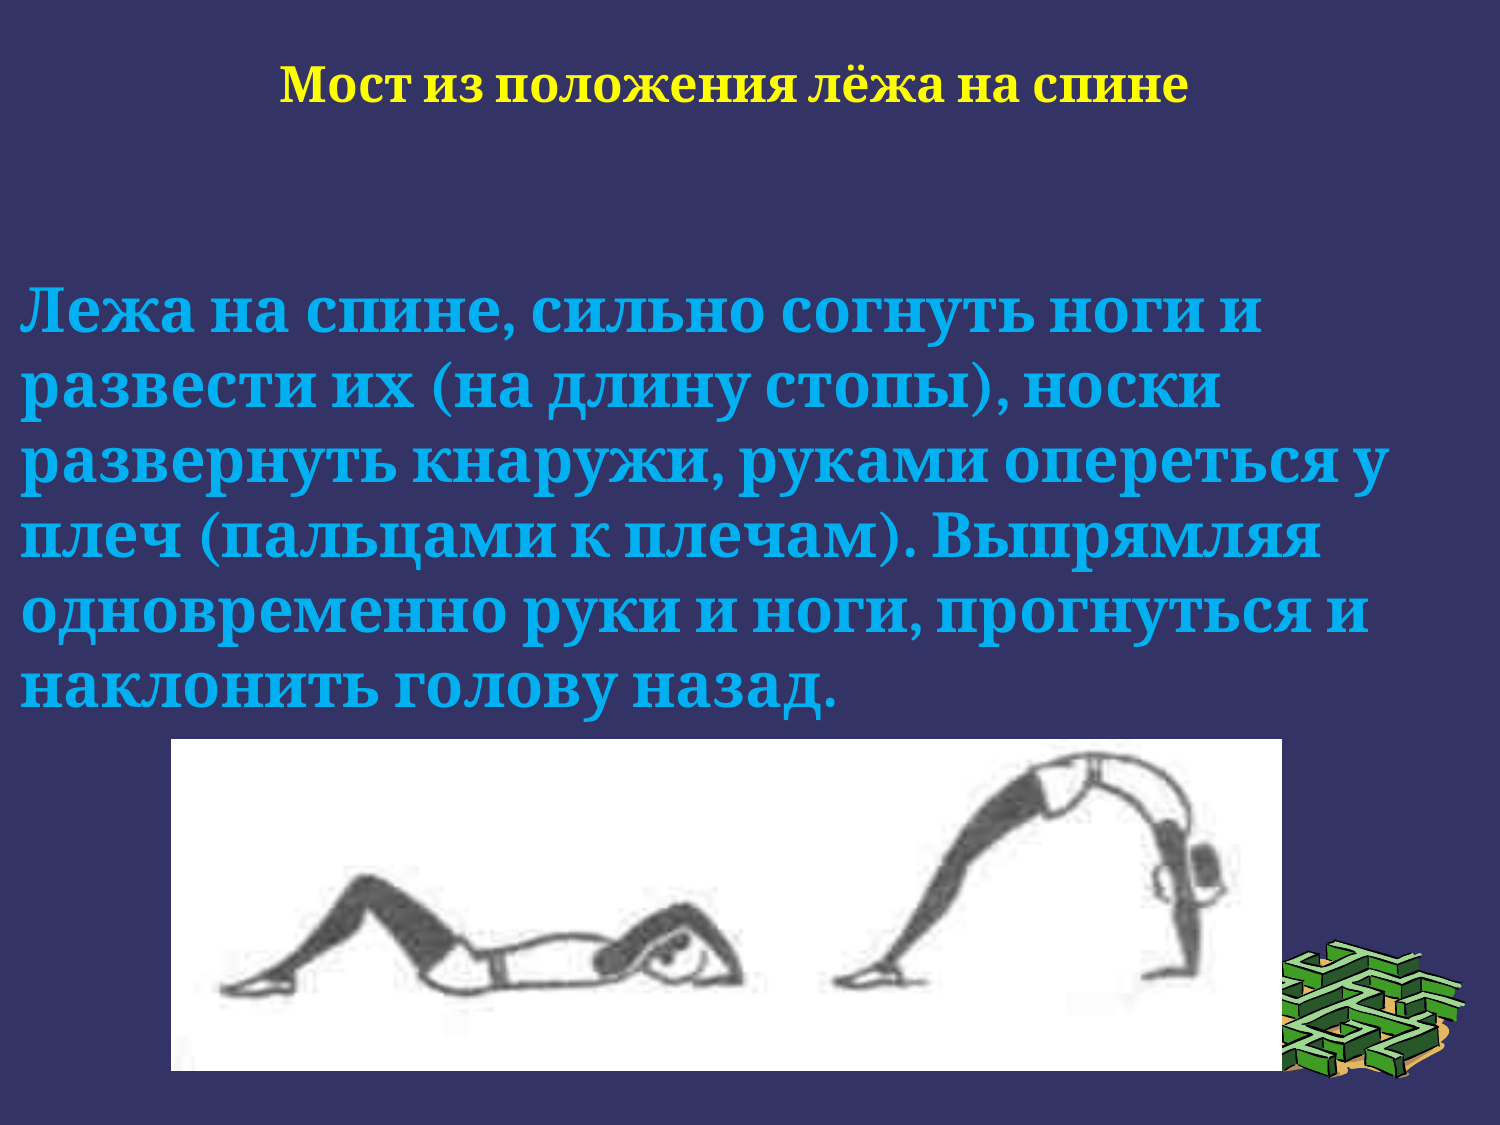

# Мост из положения лёжа на спине
Лежа на спине, сильно согнуть ноги и развести их (на длину стопы), носки развернуть кнаружи, руками опереться у плеч (пальцами к плечам). Выпрямляя одновре­менно руки и ноги, прогнуться и наклонить голову назад.